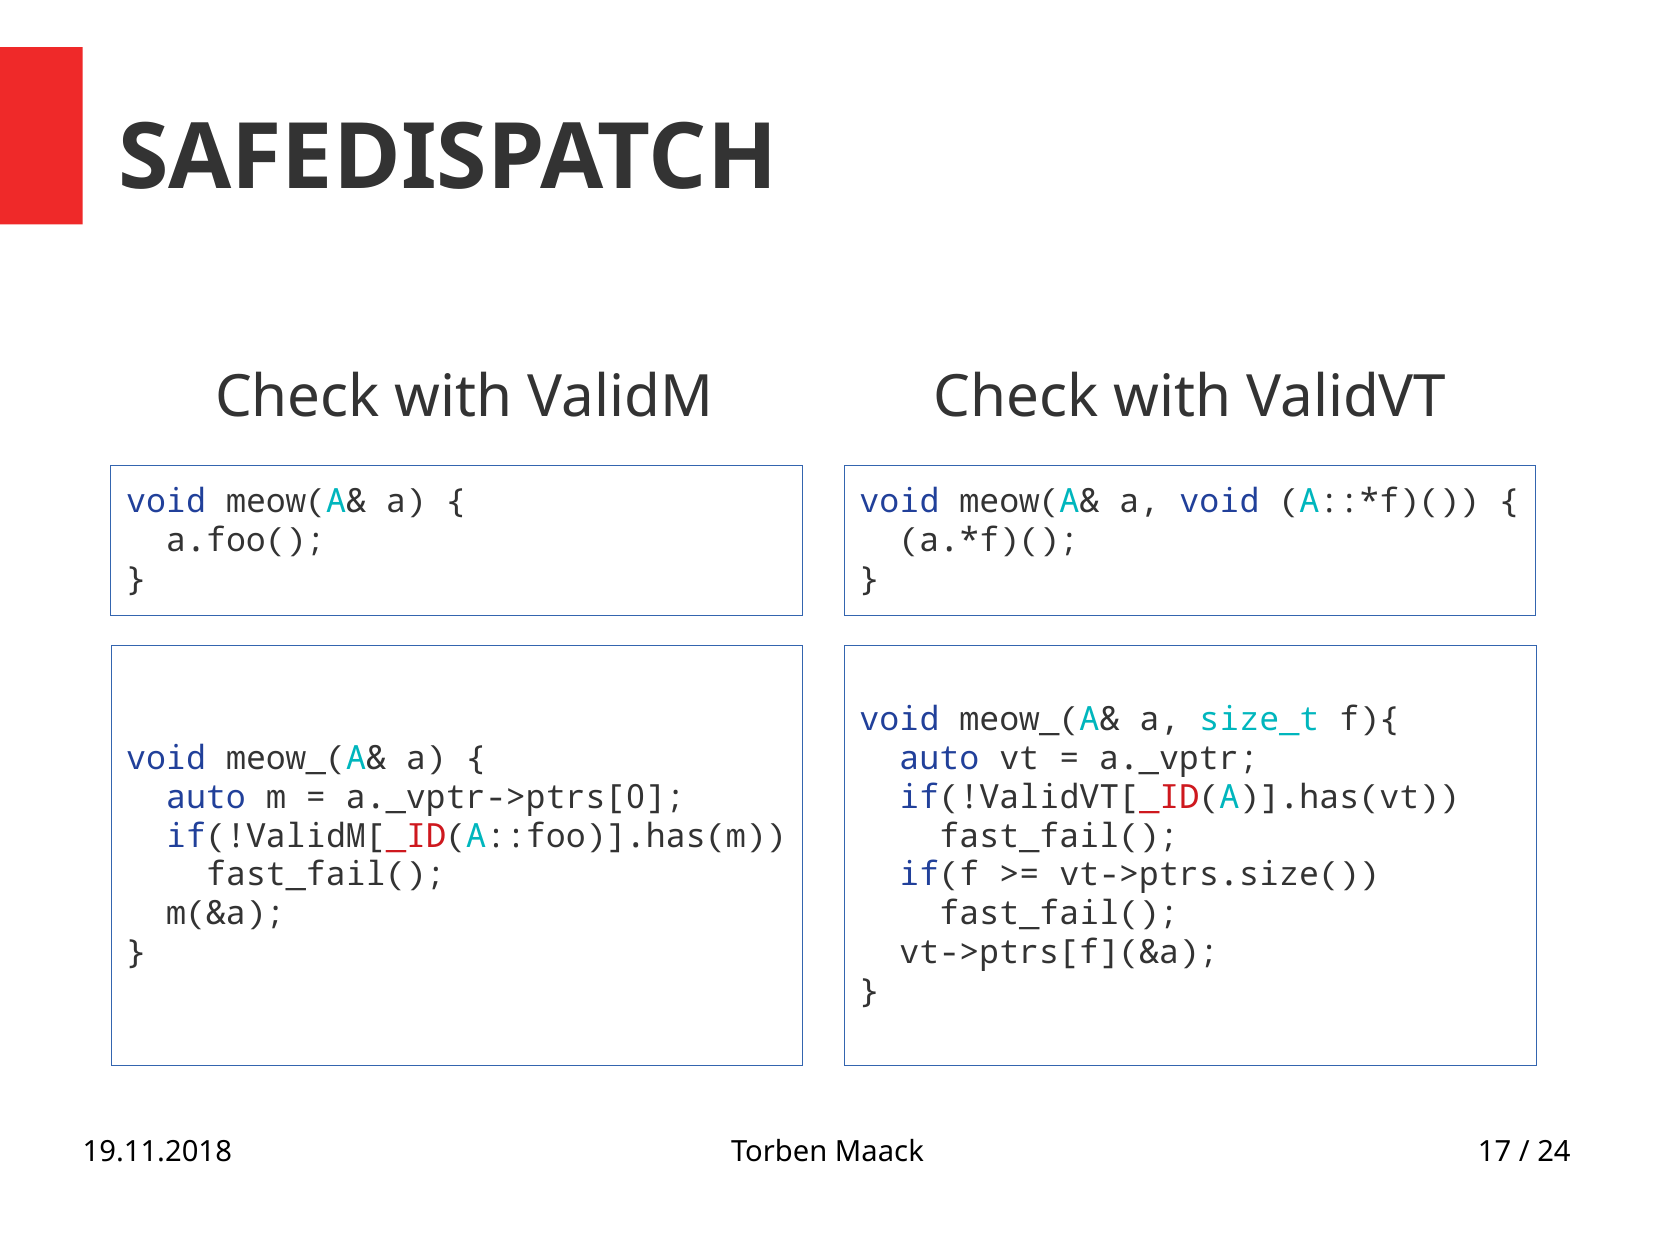

# SAFEDISPATCH
Check with ValidM
Check with ValidVT
void meow(A& a) {
 a.foo();
}
void meow(A& a, void (A::*f)()) {
 (a.*f)();
}
void meow_(A& a) {
 auto m = a._vptr->ptrs[0];
 if(!ValidM[_ID(A::foo)].has(m))
 fast_fail();
 m(&a);
}
void meow_(A& a, size_t f){
 auto vt = a._vptr;
 if(!ValidVT[_ID(A)].has(vt))
 fast_fail();
 if(f >= vt->ptrs.size())
 fast_fail();
 vt->ptrs[f](&a);
}
19.11.2018
Torben Maack
17